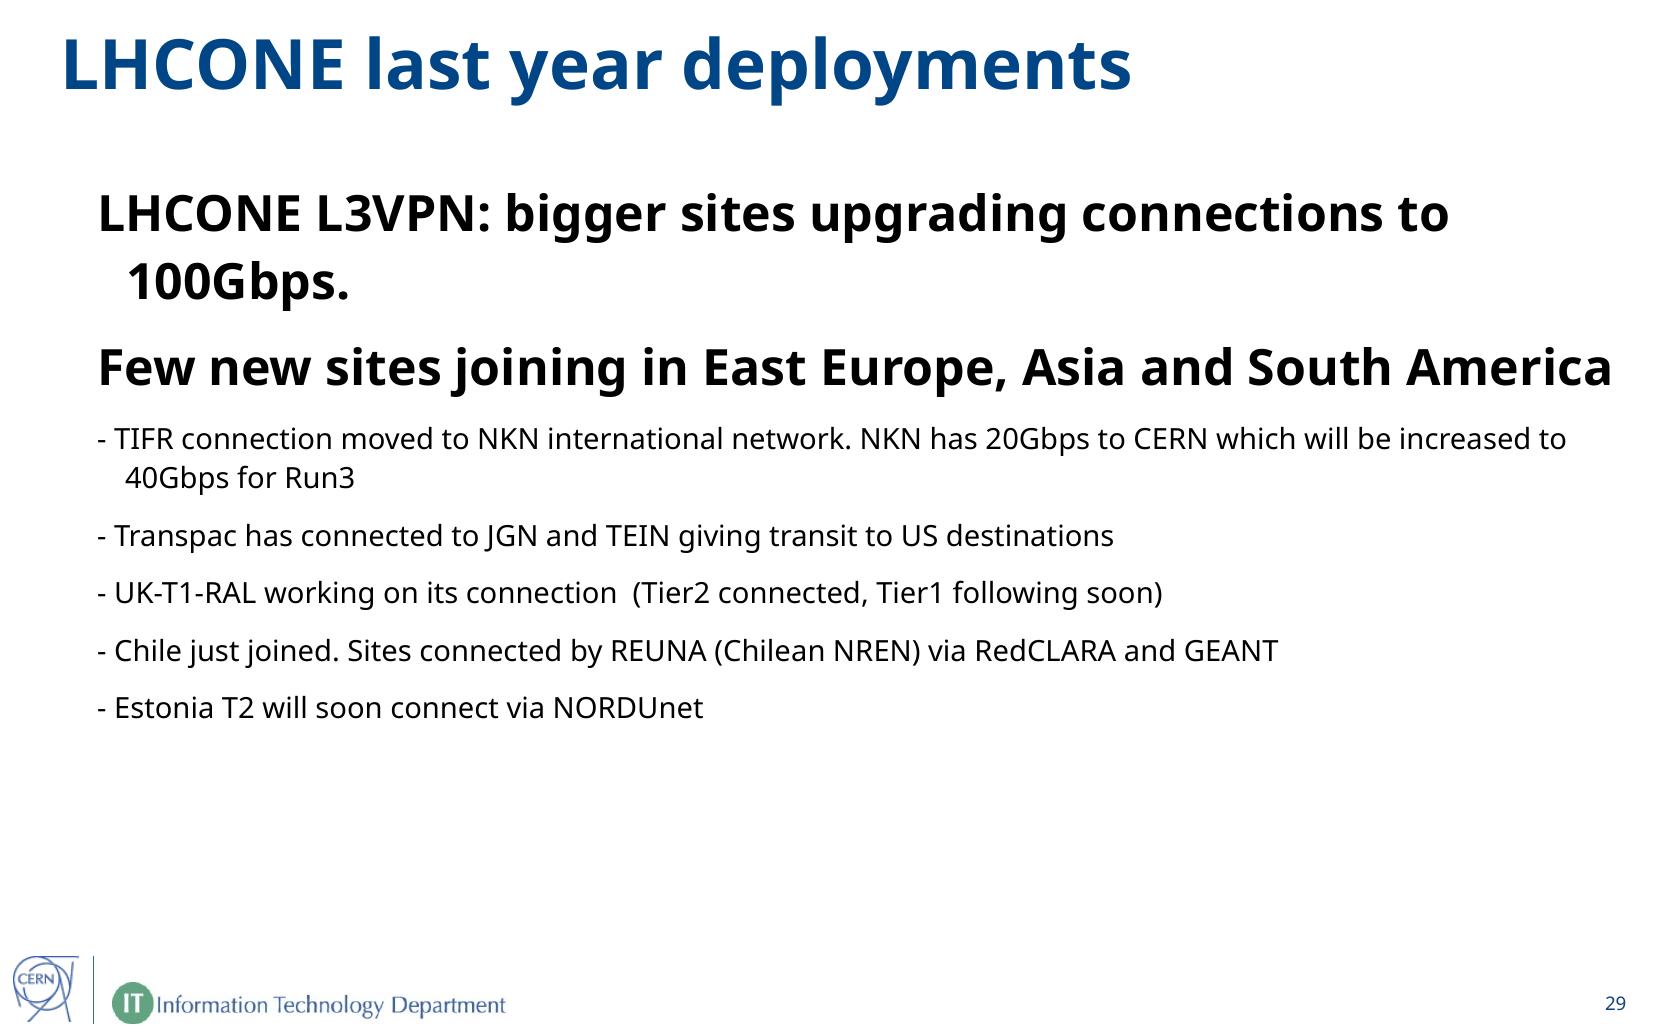

# LHCONE last year deployments
LHCONE L3VPN: bigger sites upgrading connections to 100Gbps.
Few new sites joining in East Europe, Asia and South America
- TIFR connection moved to NKN international network. NKN has 20Gbps to CERN which will be increased to 40Gbps for Run3
- Transpac has connected to JGN and TEIN giving transit to US destinations
- UK-T1-RAL working on its connection (Tier2 connected, Tier1 following soon)
- Chile just joined. Sites connected by REUNA (Chilean NREN) via RedCLARA and GEANT
- Estonia T2 will soon connect via NORDUnet